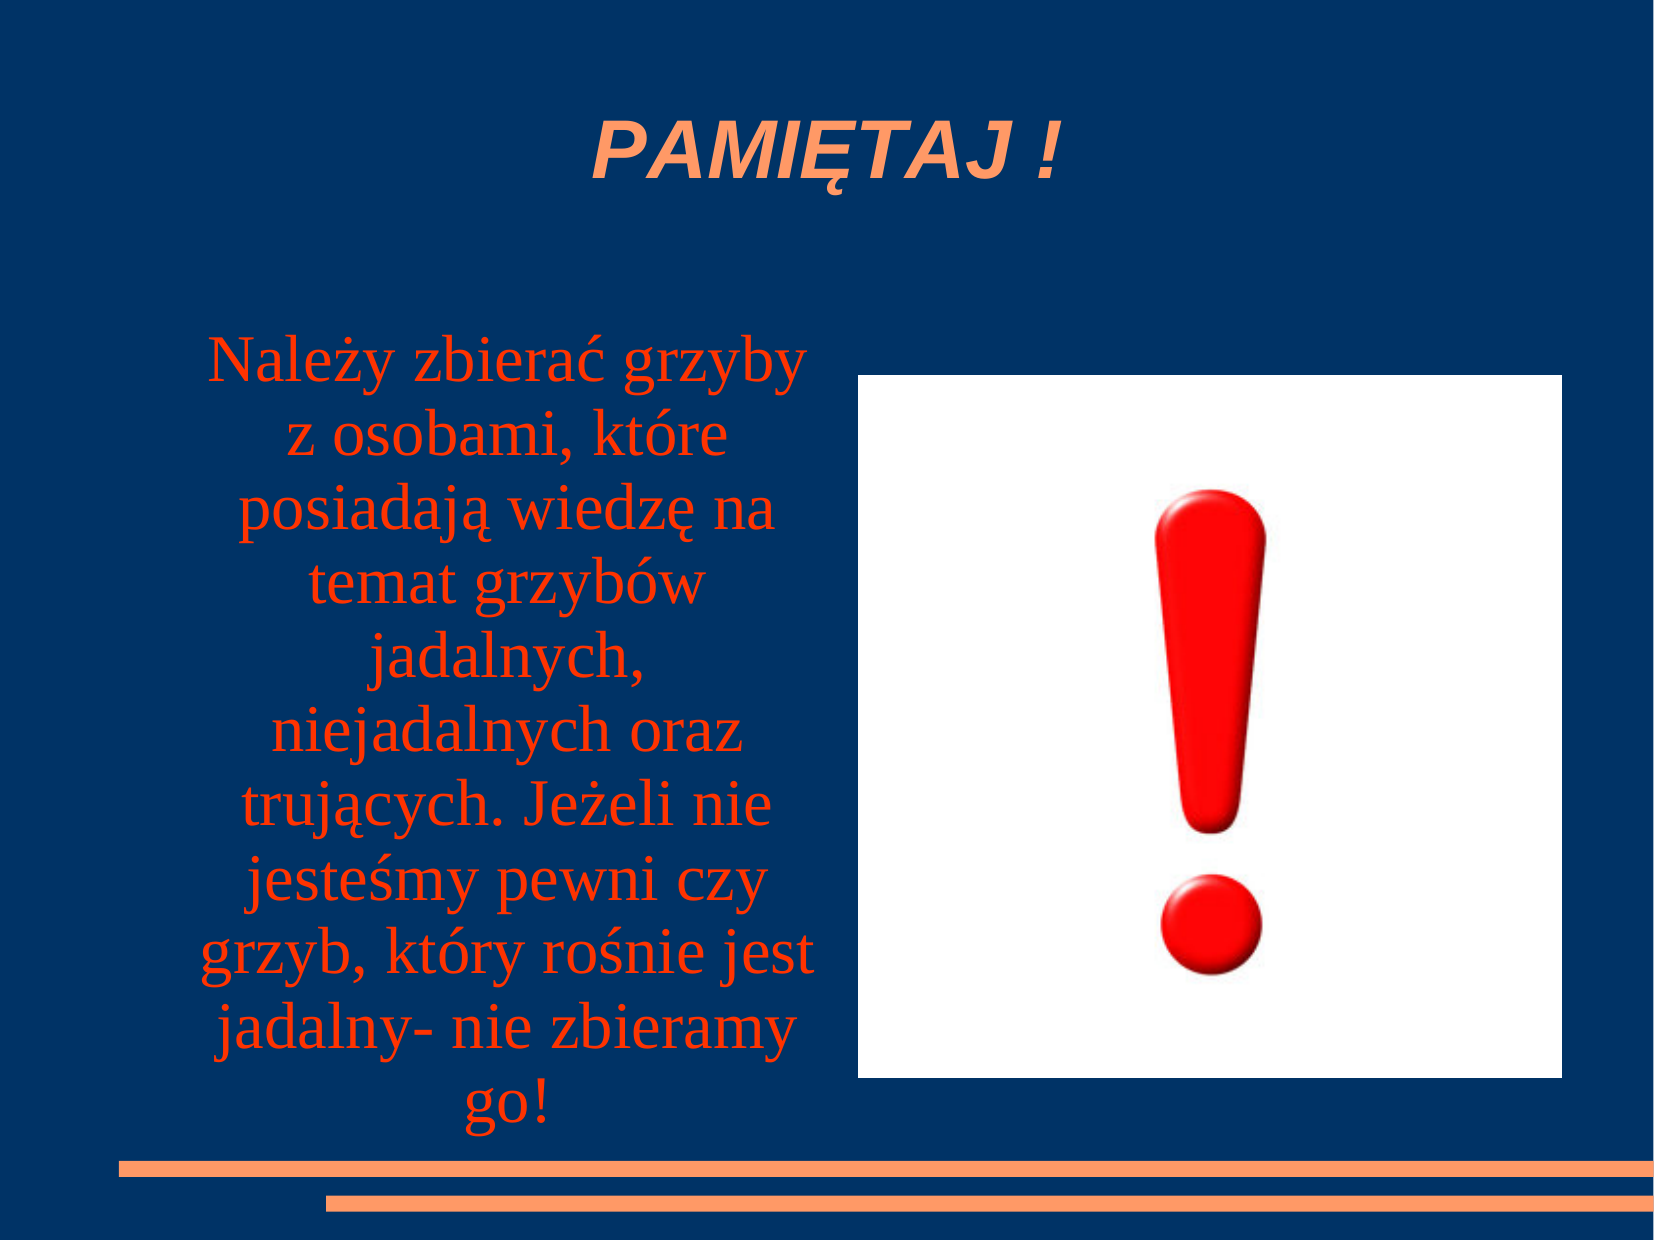

# PAMIĘTAJ !
Należy zbierać grzyby z osobami, które posiadają wiedzę na temat grzybów jadalnych, niejadalnych oraz trujących. Jeżeli nie jesteśmy pewni czy grzyb, który rośnie jest jadalny- nie zbieramy go!